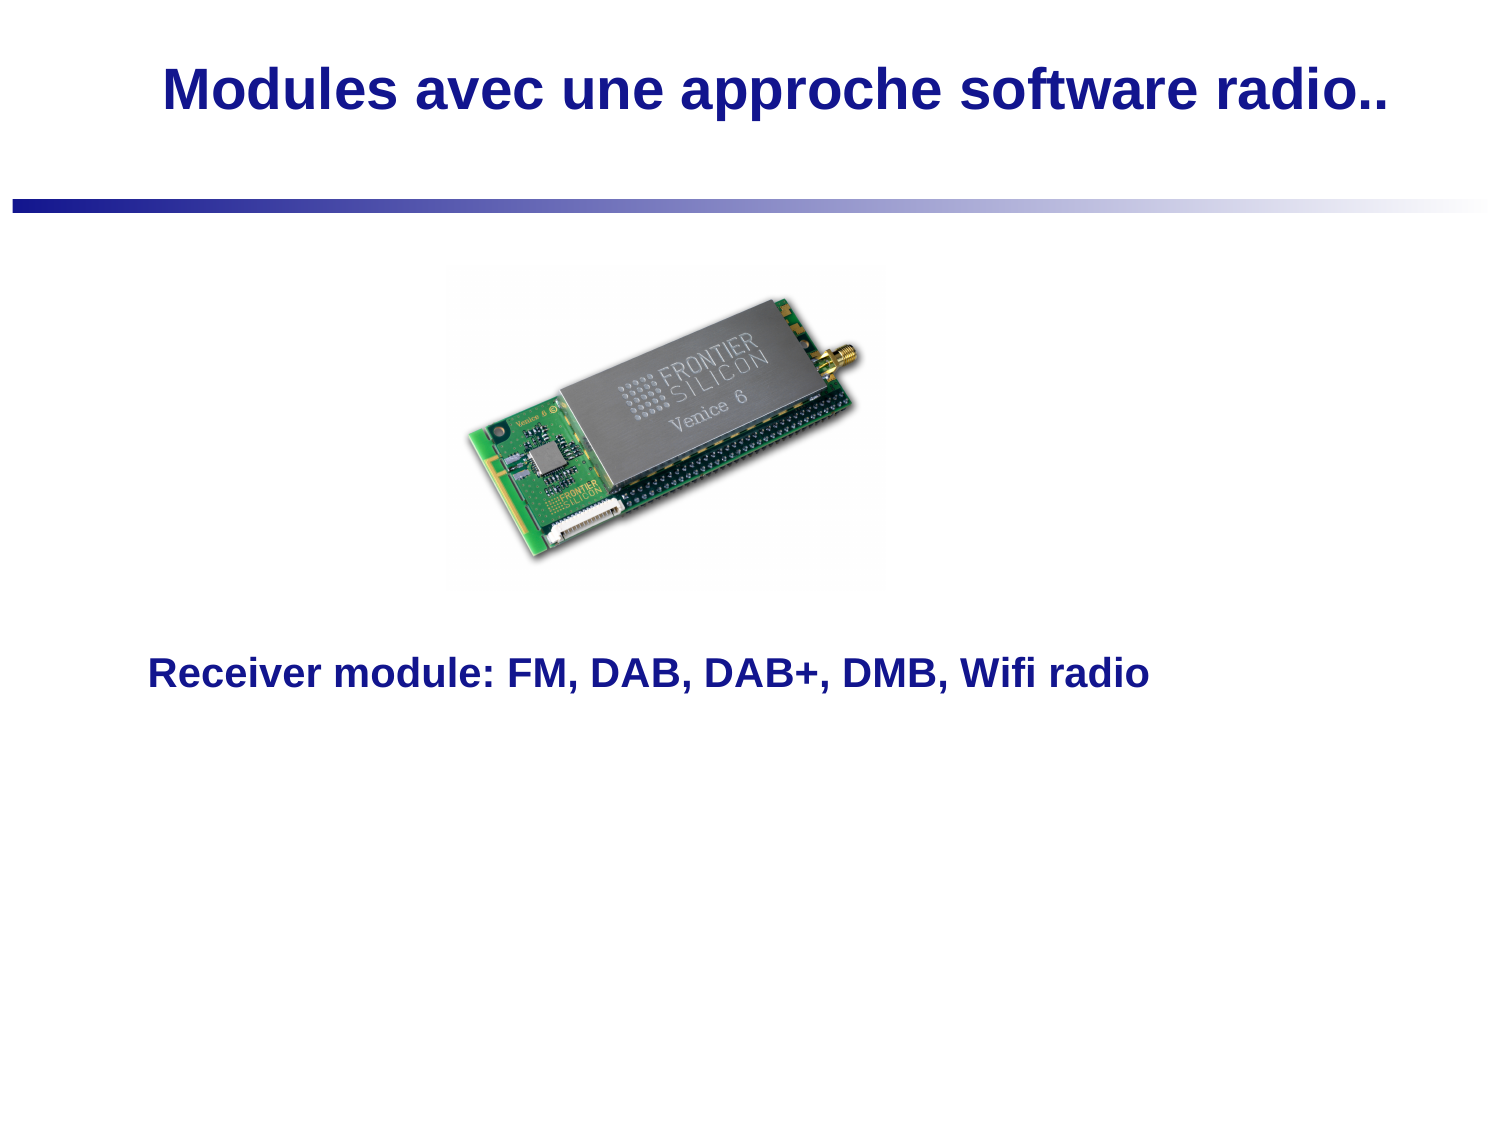

# Modules avec une approche software radio..
Receiver module: FM, DAB, DAB+, DMB, Wifi radio